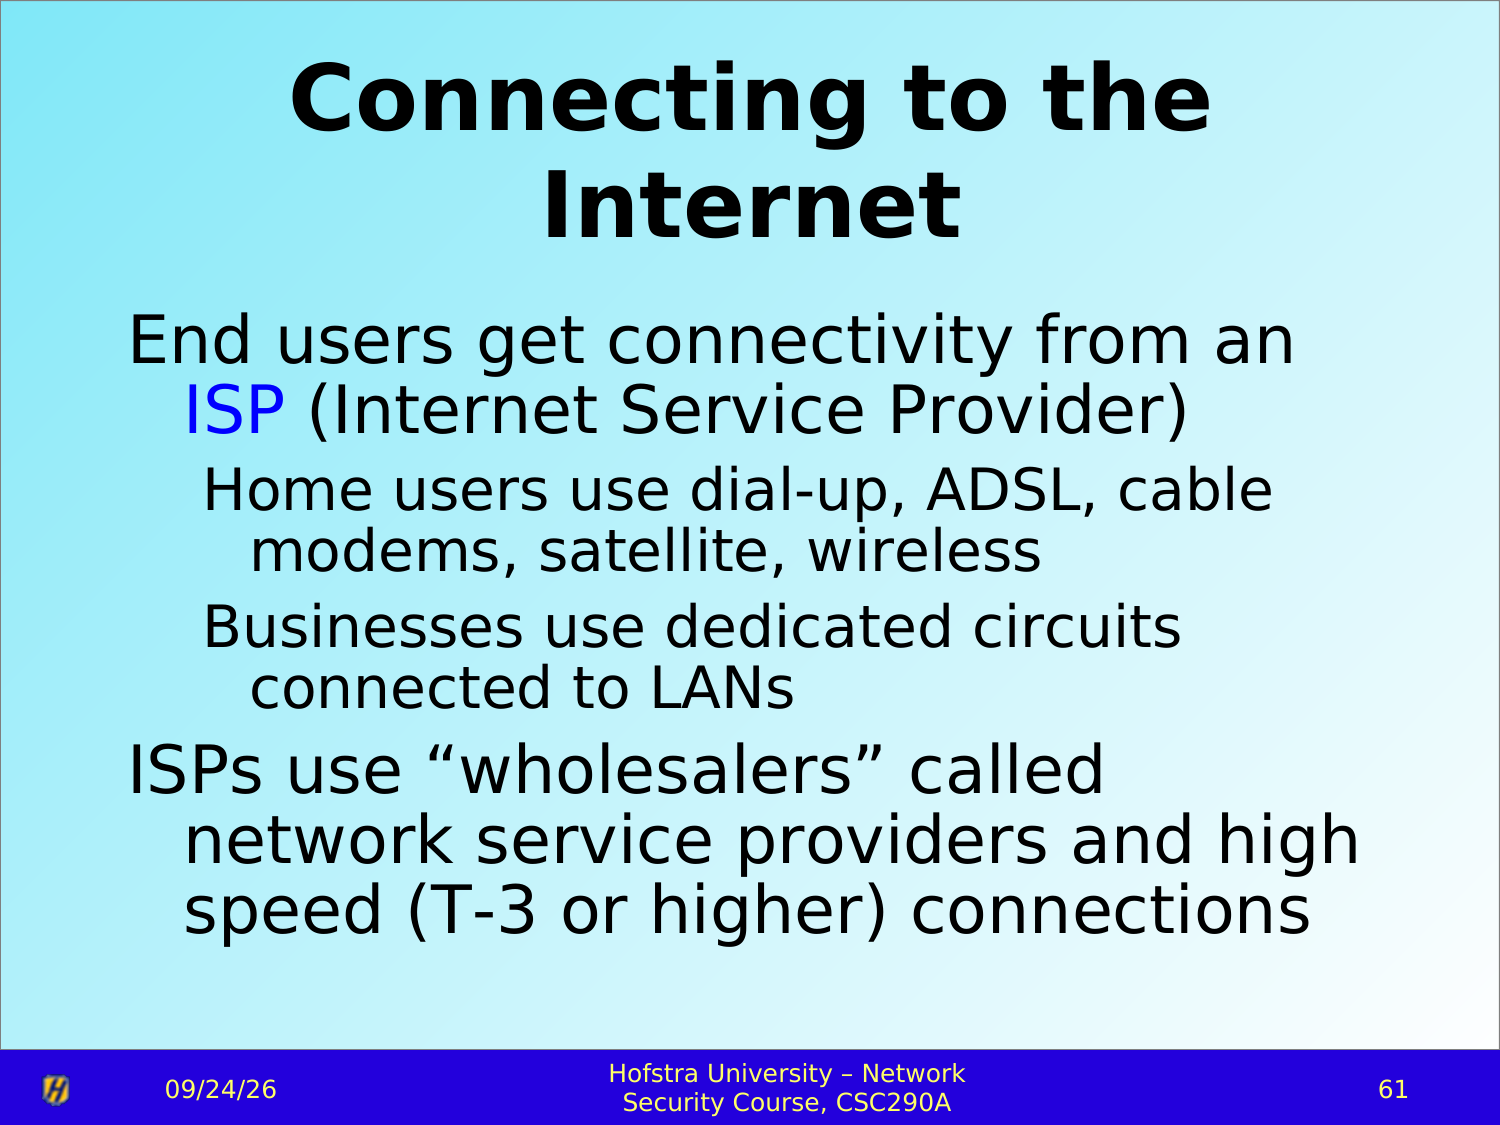

# Connecting to the Internet
End users get connectivity from an ISP (Internet Service Provider)
Home users use dial-up, ADSL, cable modems, satellite, wireless
Businesses use dedicated circuits connected to LANs
ISPs use “wholesalers” called network service providers and high speed (T-3 or higher) connections
61